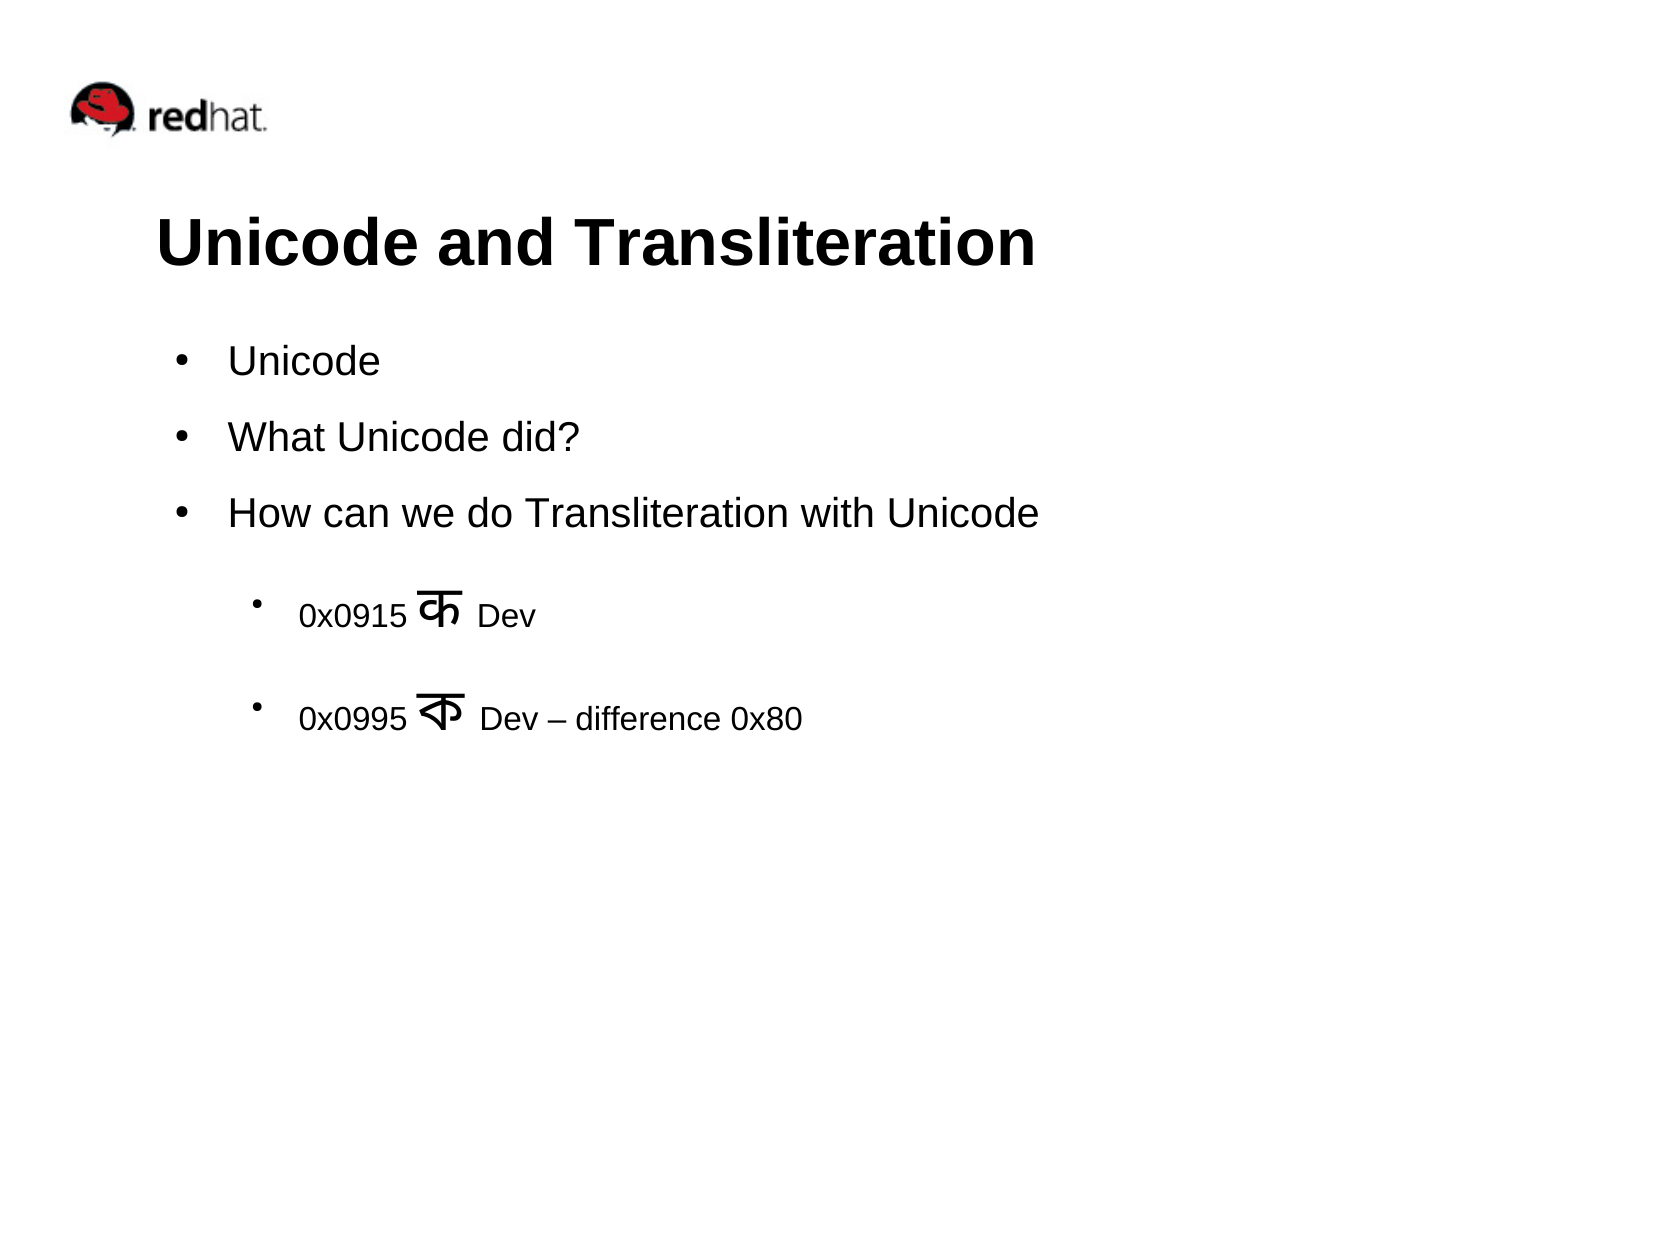

# Unicode and Transliteration
Unicode
What Unicode did?
How can we do Transliteration with Unicode
0x0915 क Dev
0x0995 ক Dev – difference 0x80